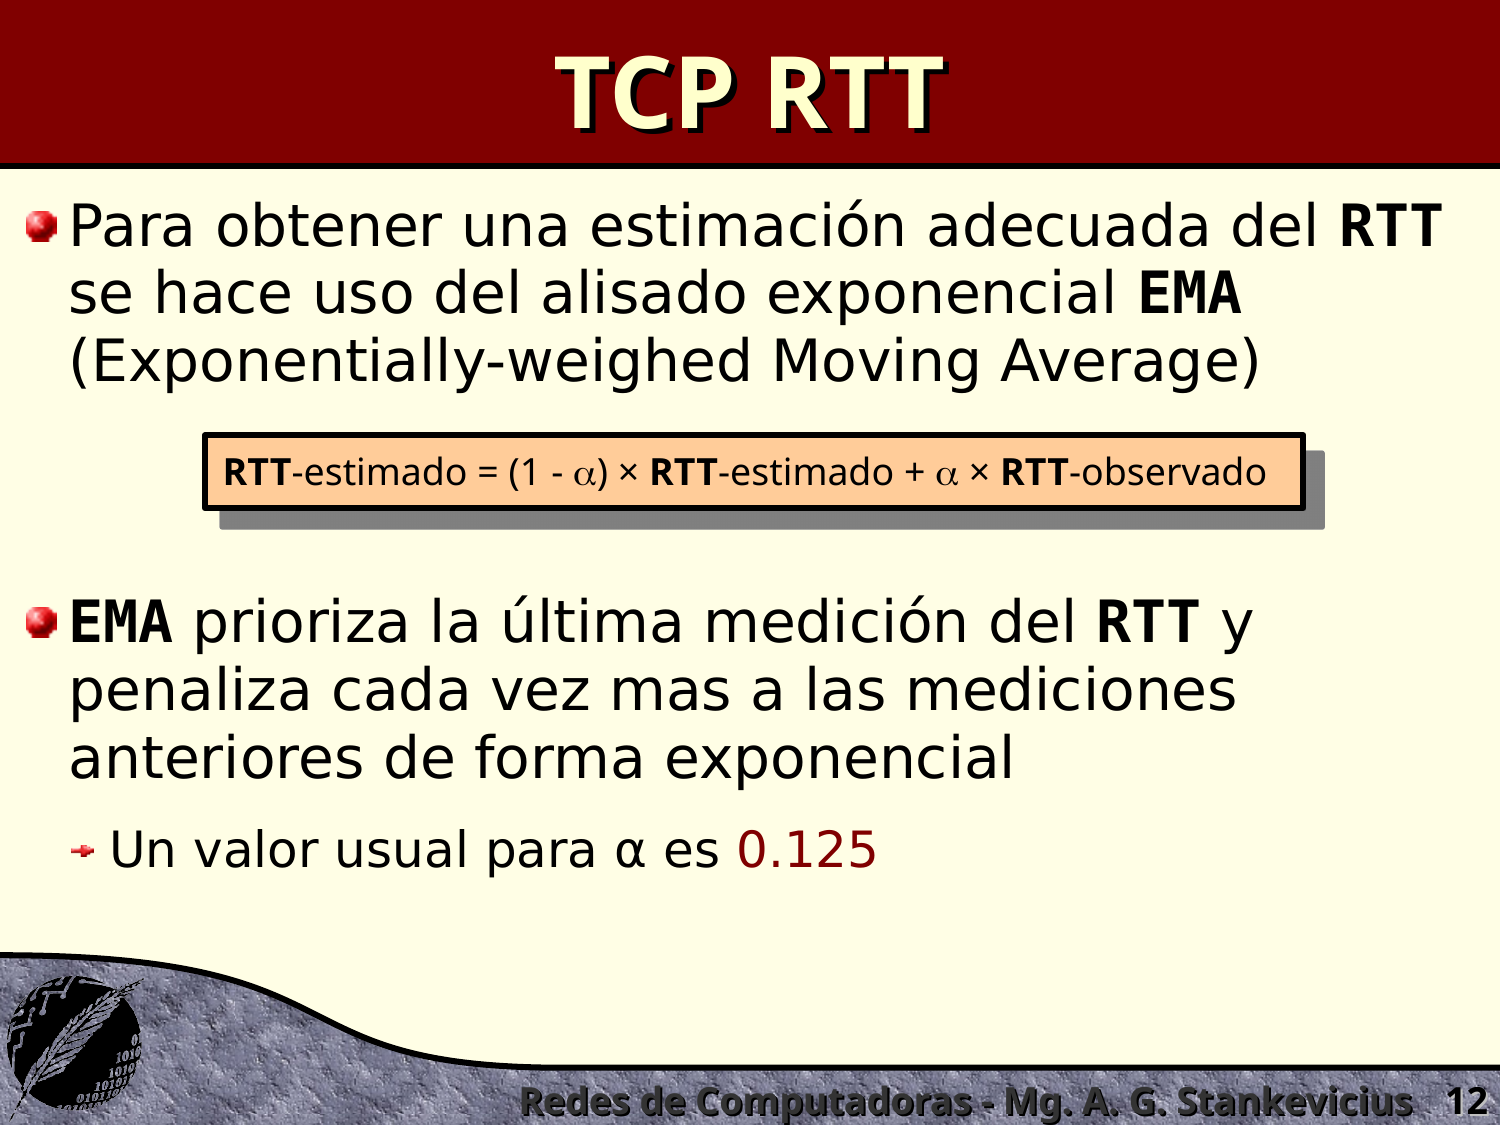

# TCP RTT
Para obtener una estimación adecuada del RTT se hace uso del alisado exponencial EMA (Exponentially-weighed Moving Average)
EMA prioriza la última medición del RTT y penaliza cada vez mas a las mediciones anteriores de forma exponencial
Un valor usual para α es 0.125
RTT-estimado = (1 - α) × RTT-estimado + α × RTT-observado
12